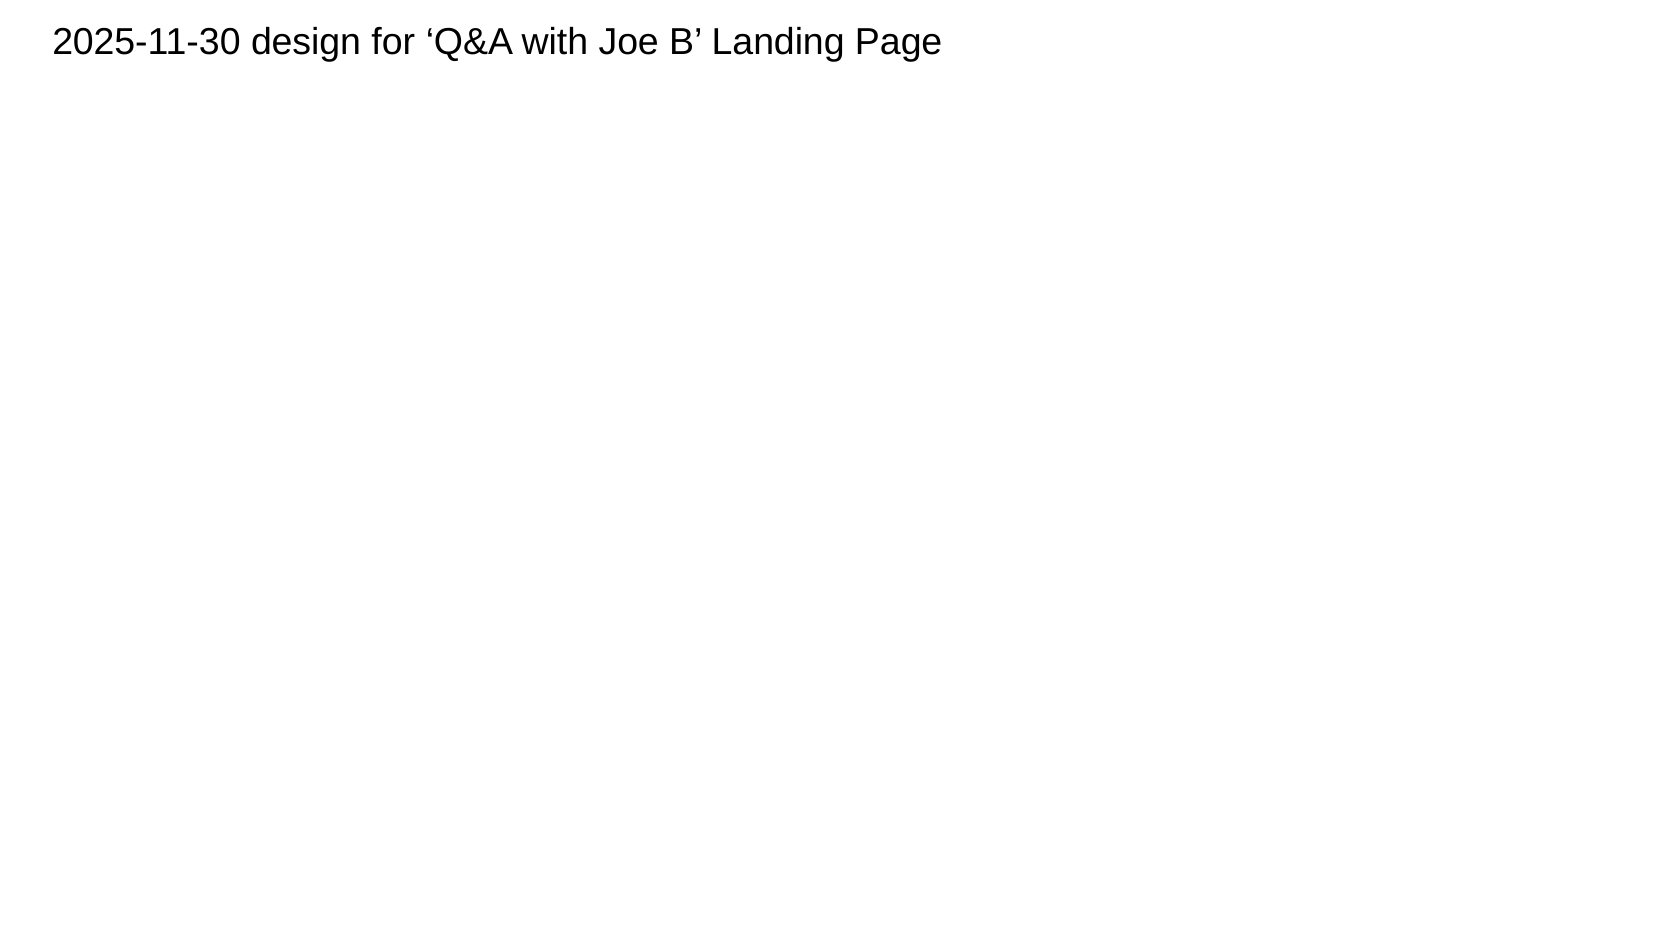

2025-11-30 design for ‘Q&A with Joe B’ Landing Page